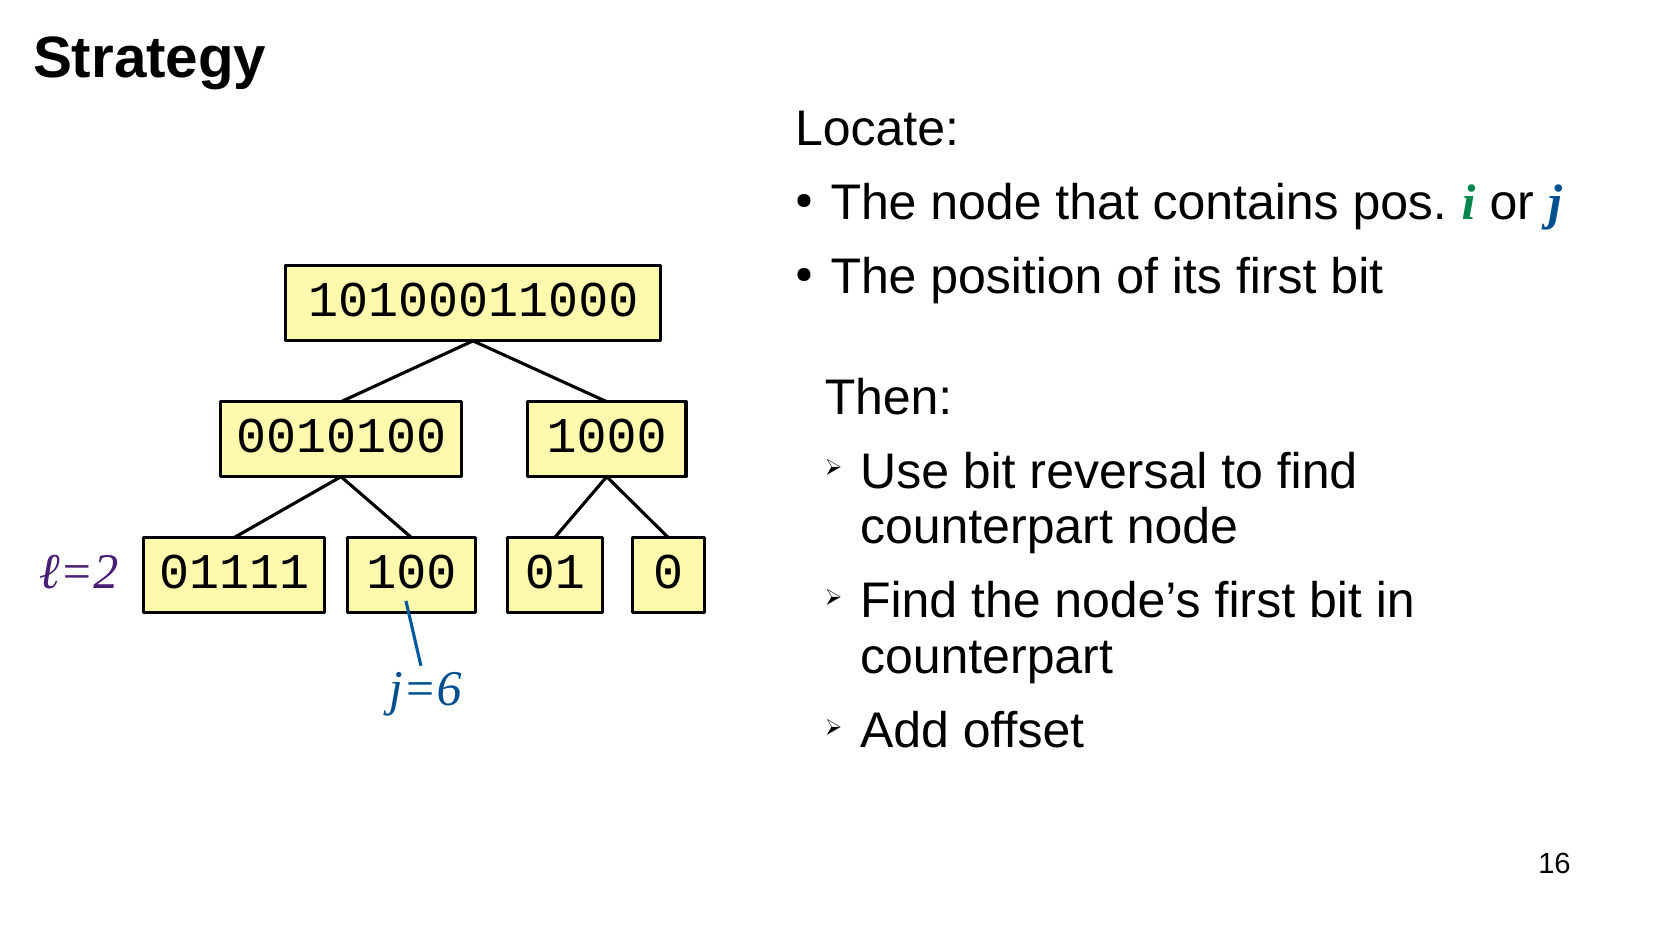

Strategy
Locate:
The node that contains pos. i or j
The position of its first bit
10100011000
10100011000
Then:
Use bit reversal to find counterpart node
Find the node’s first bit in counterpart
Add offset
0010100
1000
ℓ=2
01111
100
01
0
j=6
16